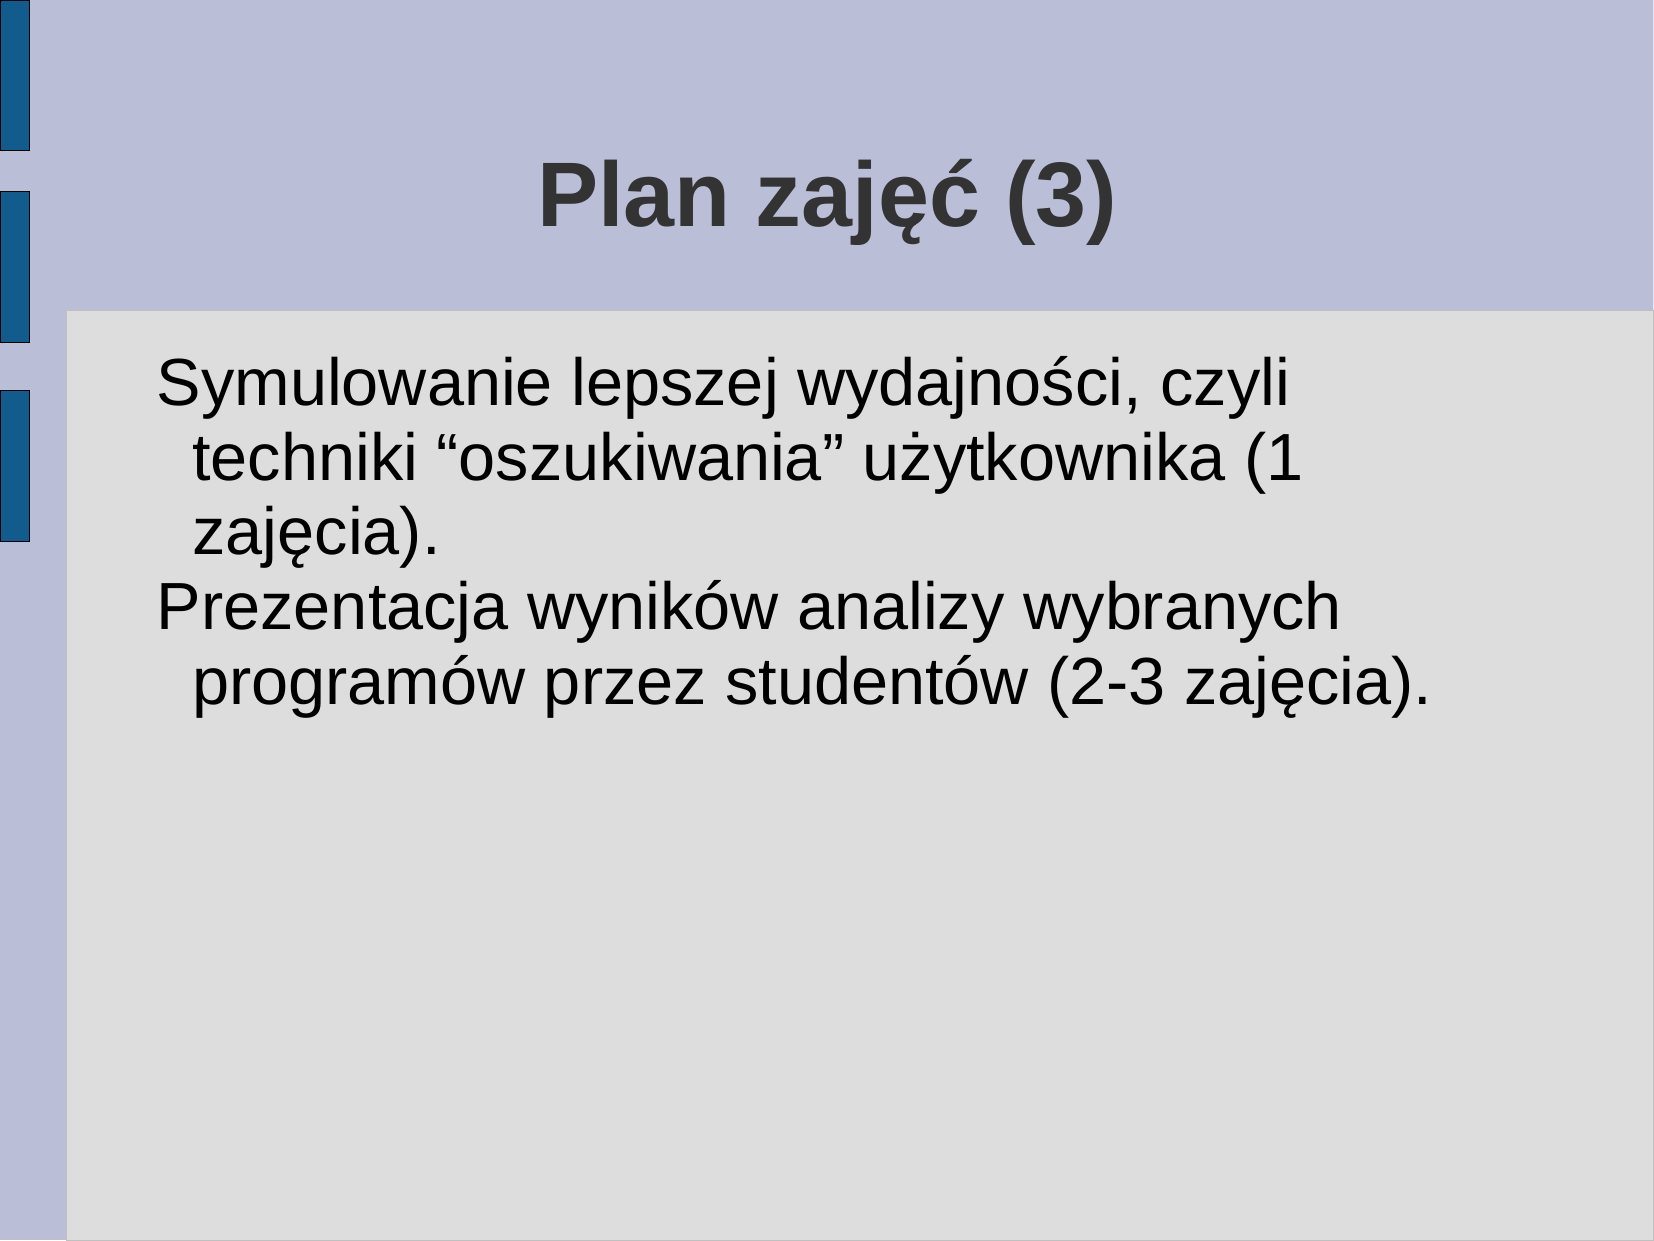

# Plan zajęć (3)
Symulowanie lepszej wydajności, czyli techniki “oszukiwania” użytkownika (1 zajęcia).
Prezentacja wyników analizy wybranych programów przez studentów (2-3 zajęcia).